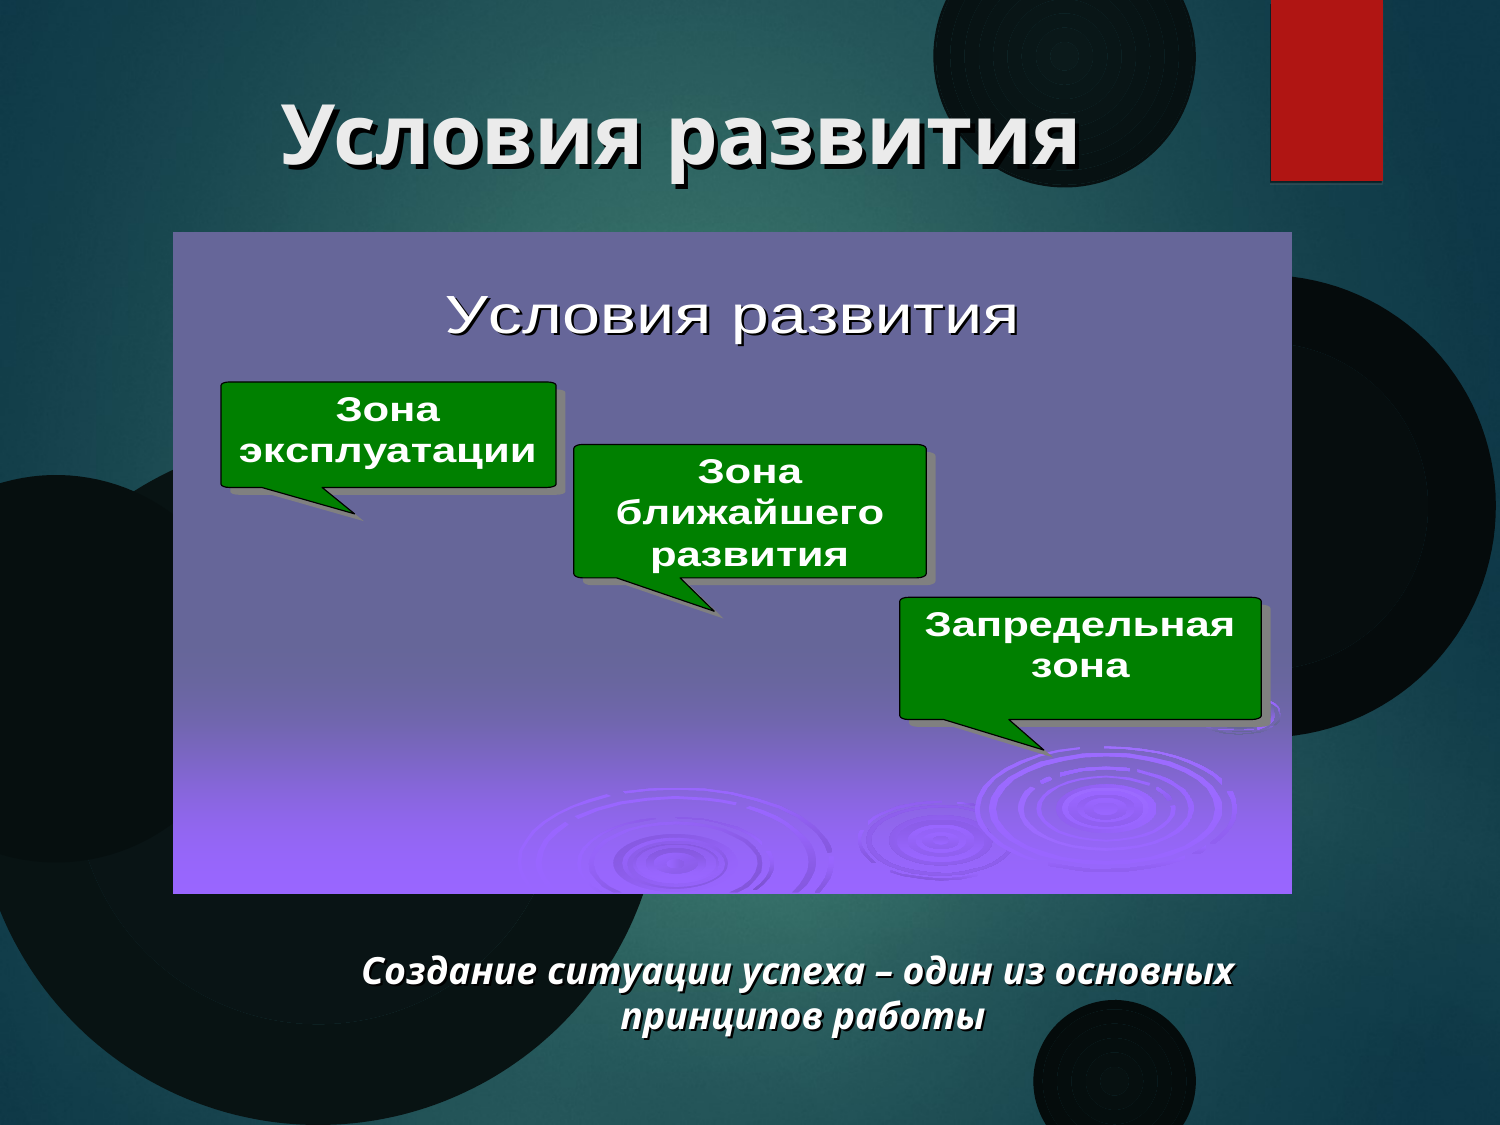

# Условия развития
Создание ситуации успеха – один из основных
принципов работы